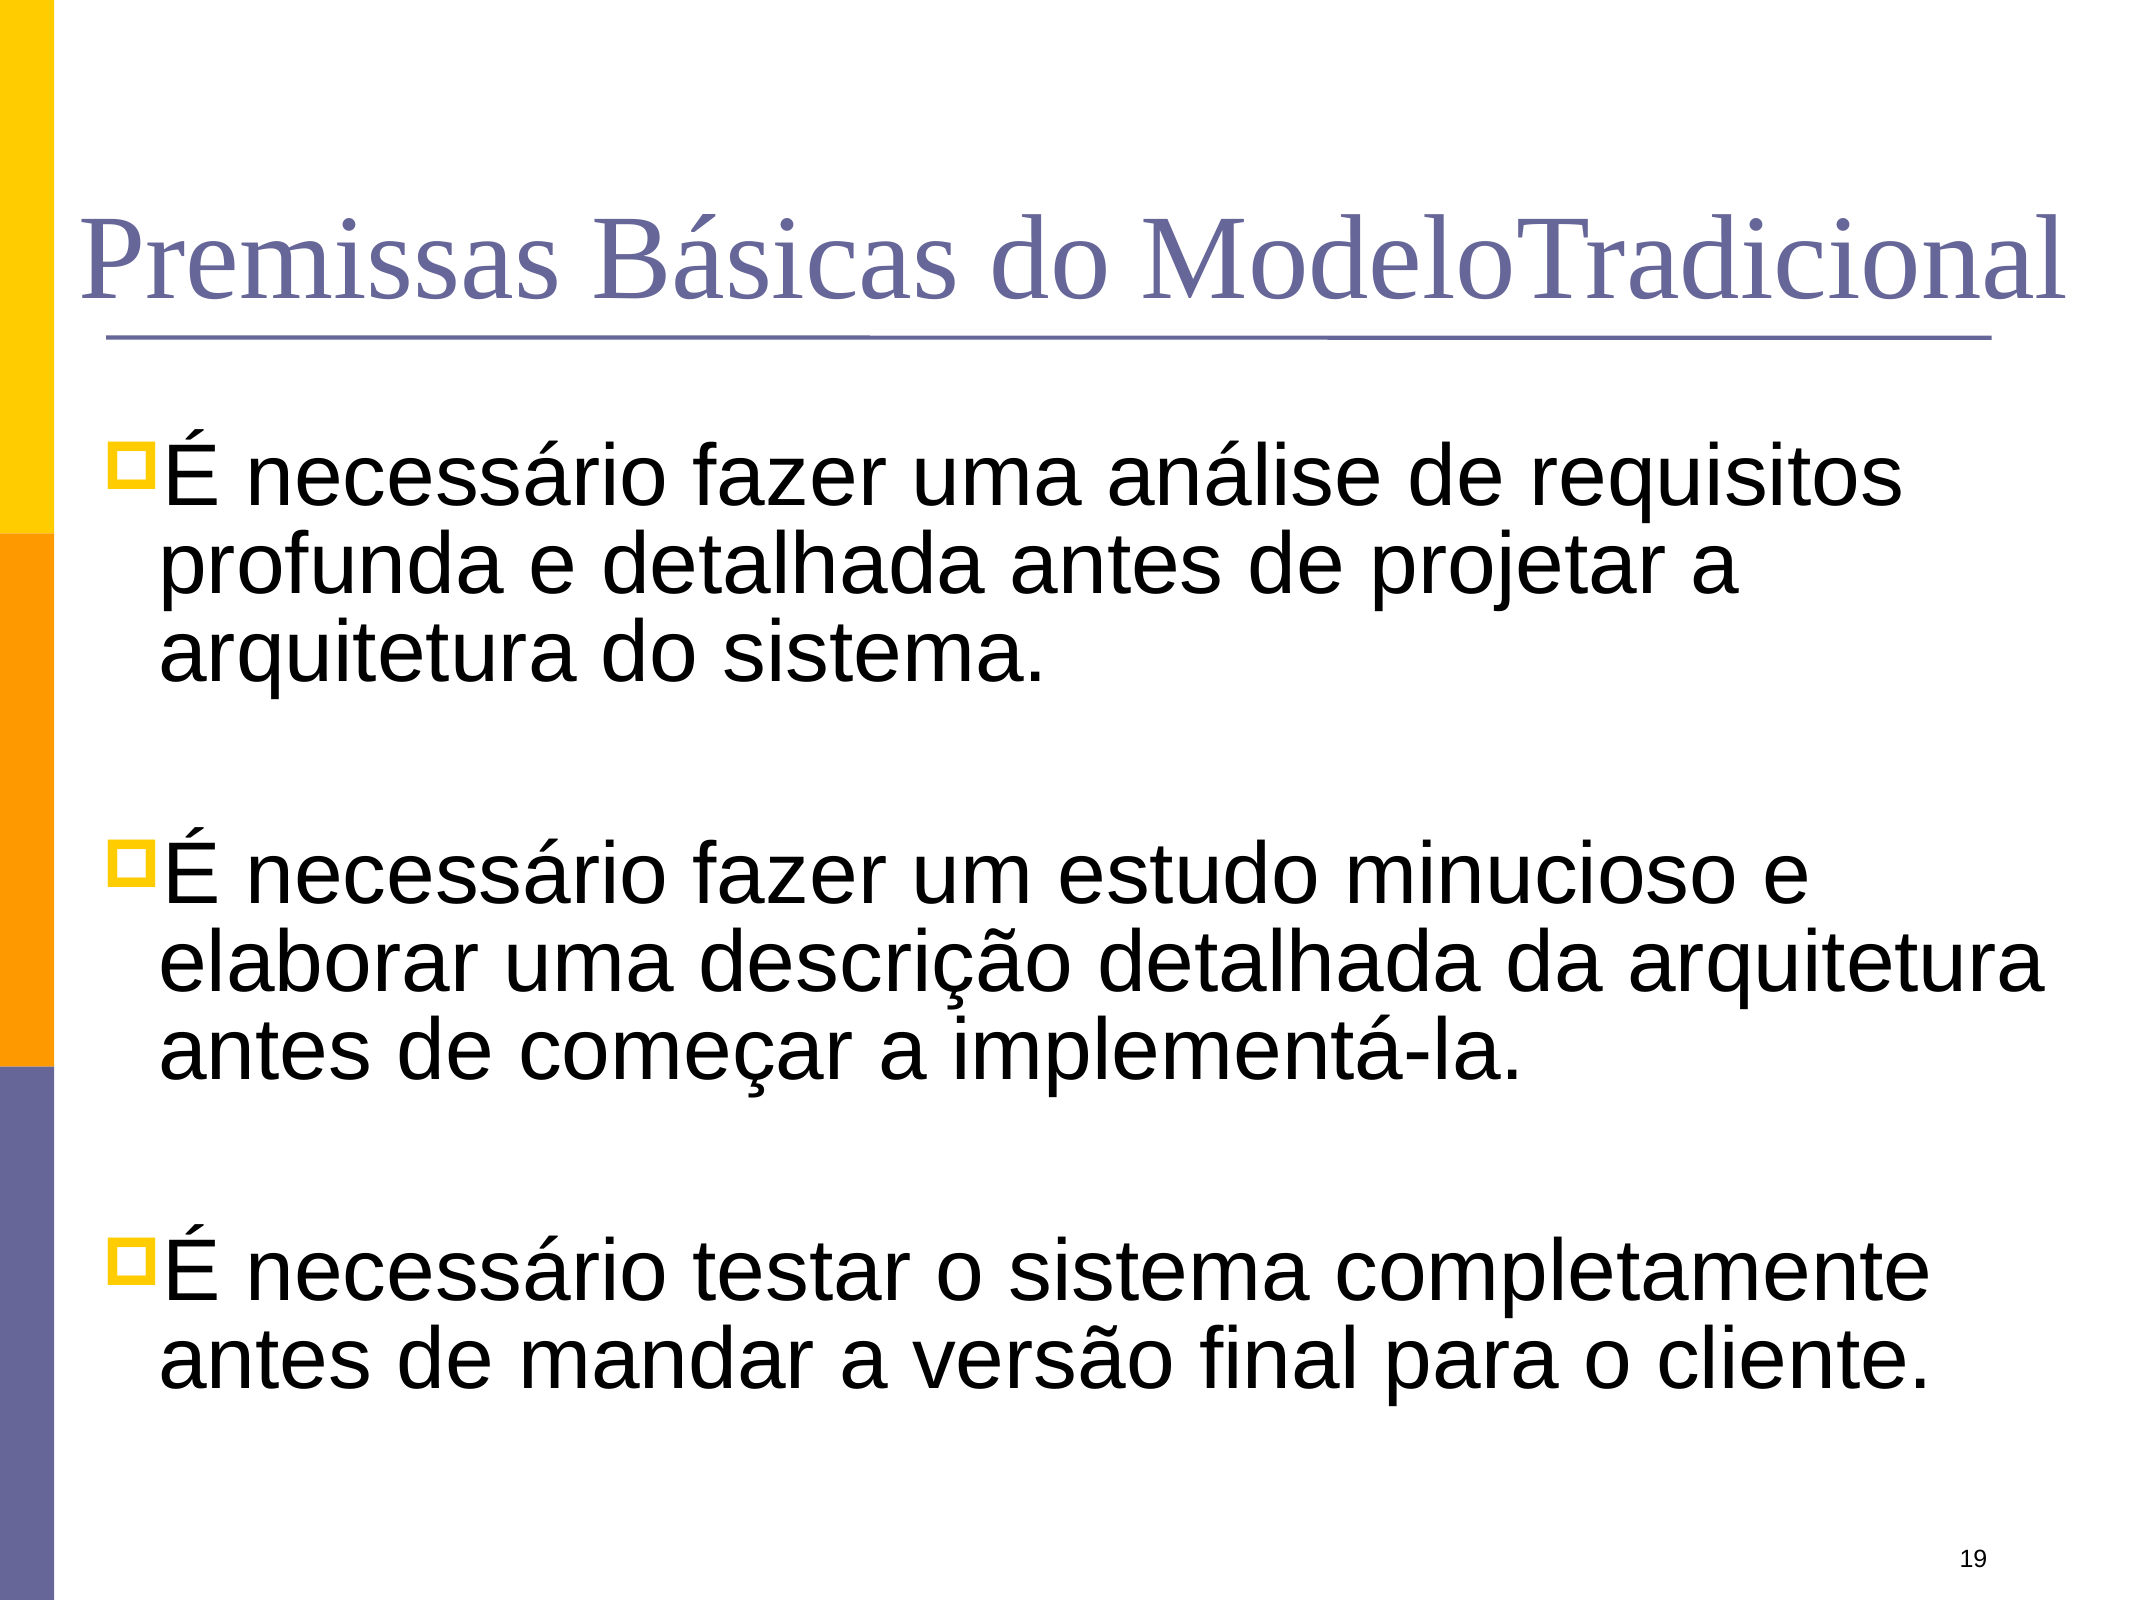

# Premissas Básicas do ModeloTradicional
É necessário fazer uma análise de requisitos profunda e detalhada antes de projetar a arquitetura do sistema.
É necessário fazer um estudo minucioso e elaborar uma descrição detalhada da arquitetura antes de começar a implementá-la.
É necessário testar o sistema completamente antes de mandar a versão final para o cliente.
19